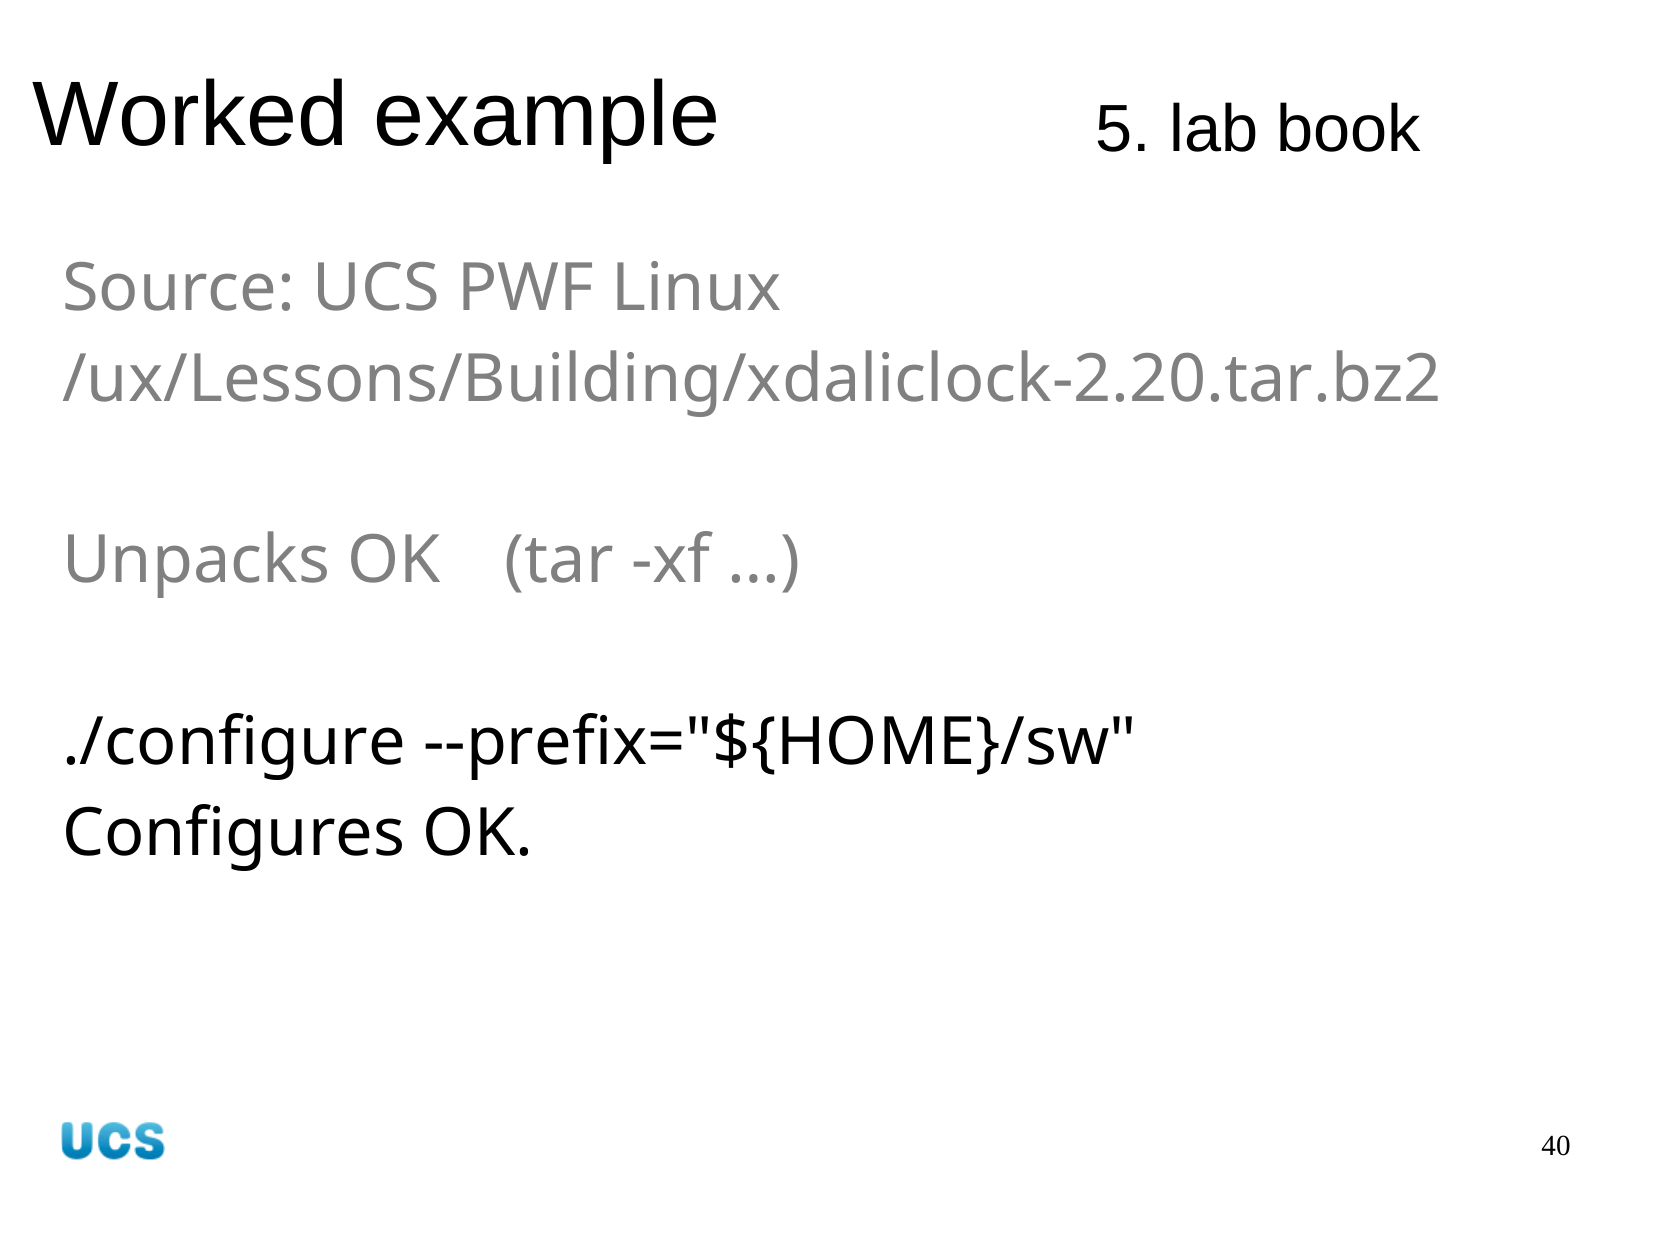

Worked example
5. lab book
Source: UCS PWF Linux
/ux/Lessons/Building/xdaliclock-2.20.tar.bz2
Unpacks OK	(tar -xf …)
./configure --prefix="${HOME}/sw"
Configures OK.
40